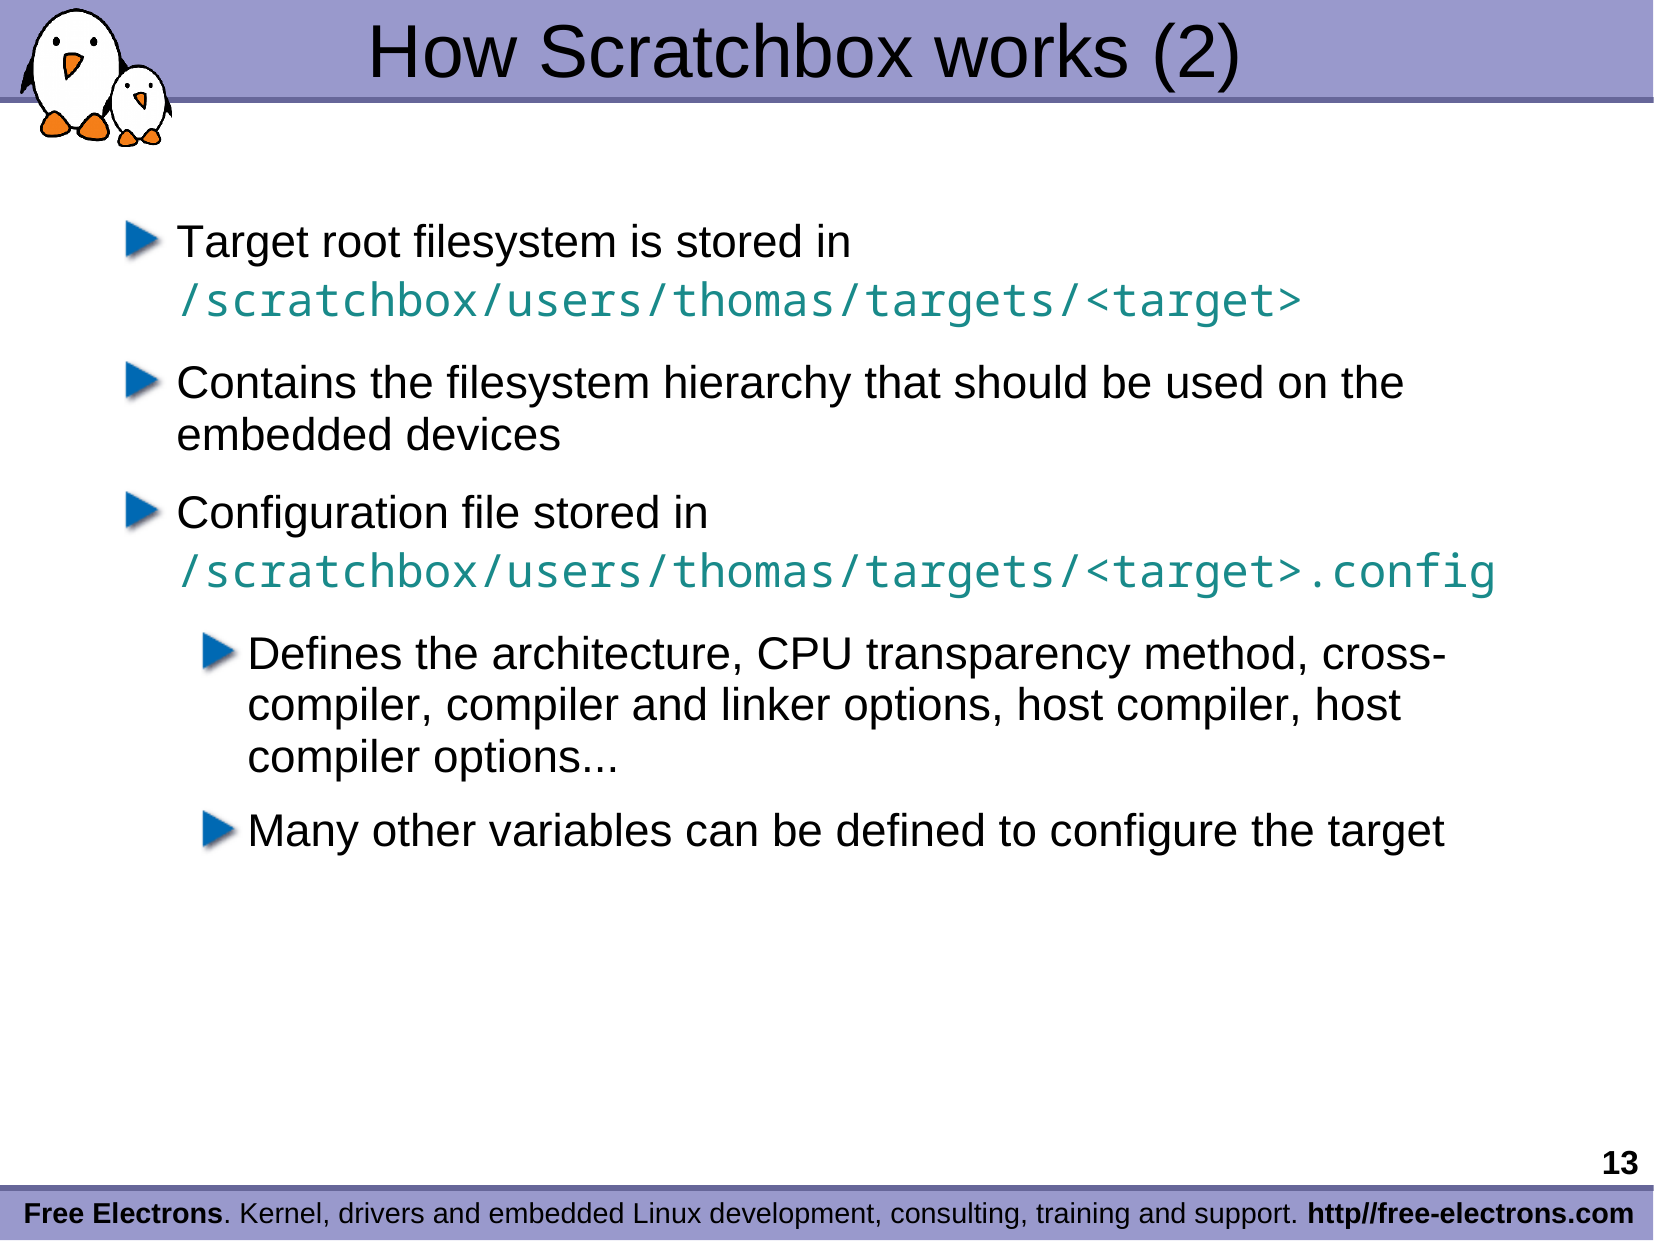

# How Scratchbox works (2)
Target root filesystem is stored in /scratchbox/users/thomas/targets/<target>
Contains the filesystem hierarchy that should be used on the embedded devices
Configuration file stored in /scratchbox/users/thomas/targets/<target>.config
Defines the architecture, CPU transparency method, cross-compiler, compiler and linker options, host compiler, host compiler options...
Many other variables can be defined to configure the target